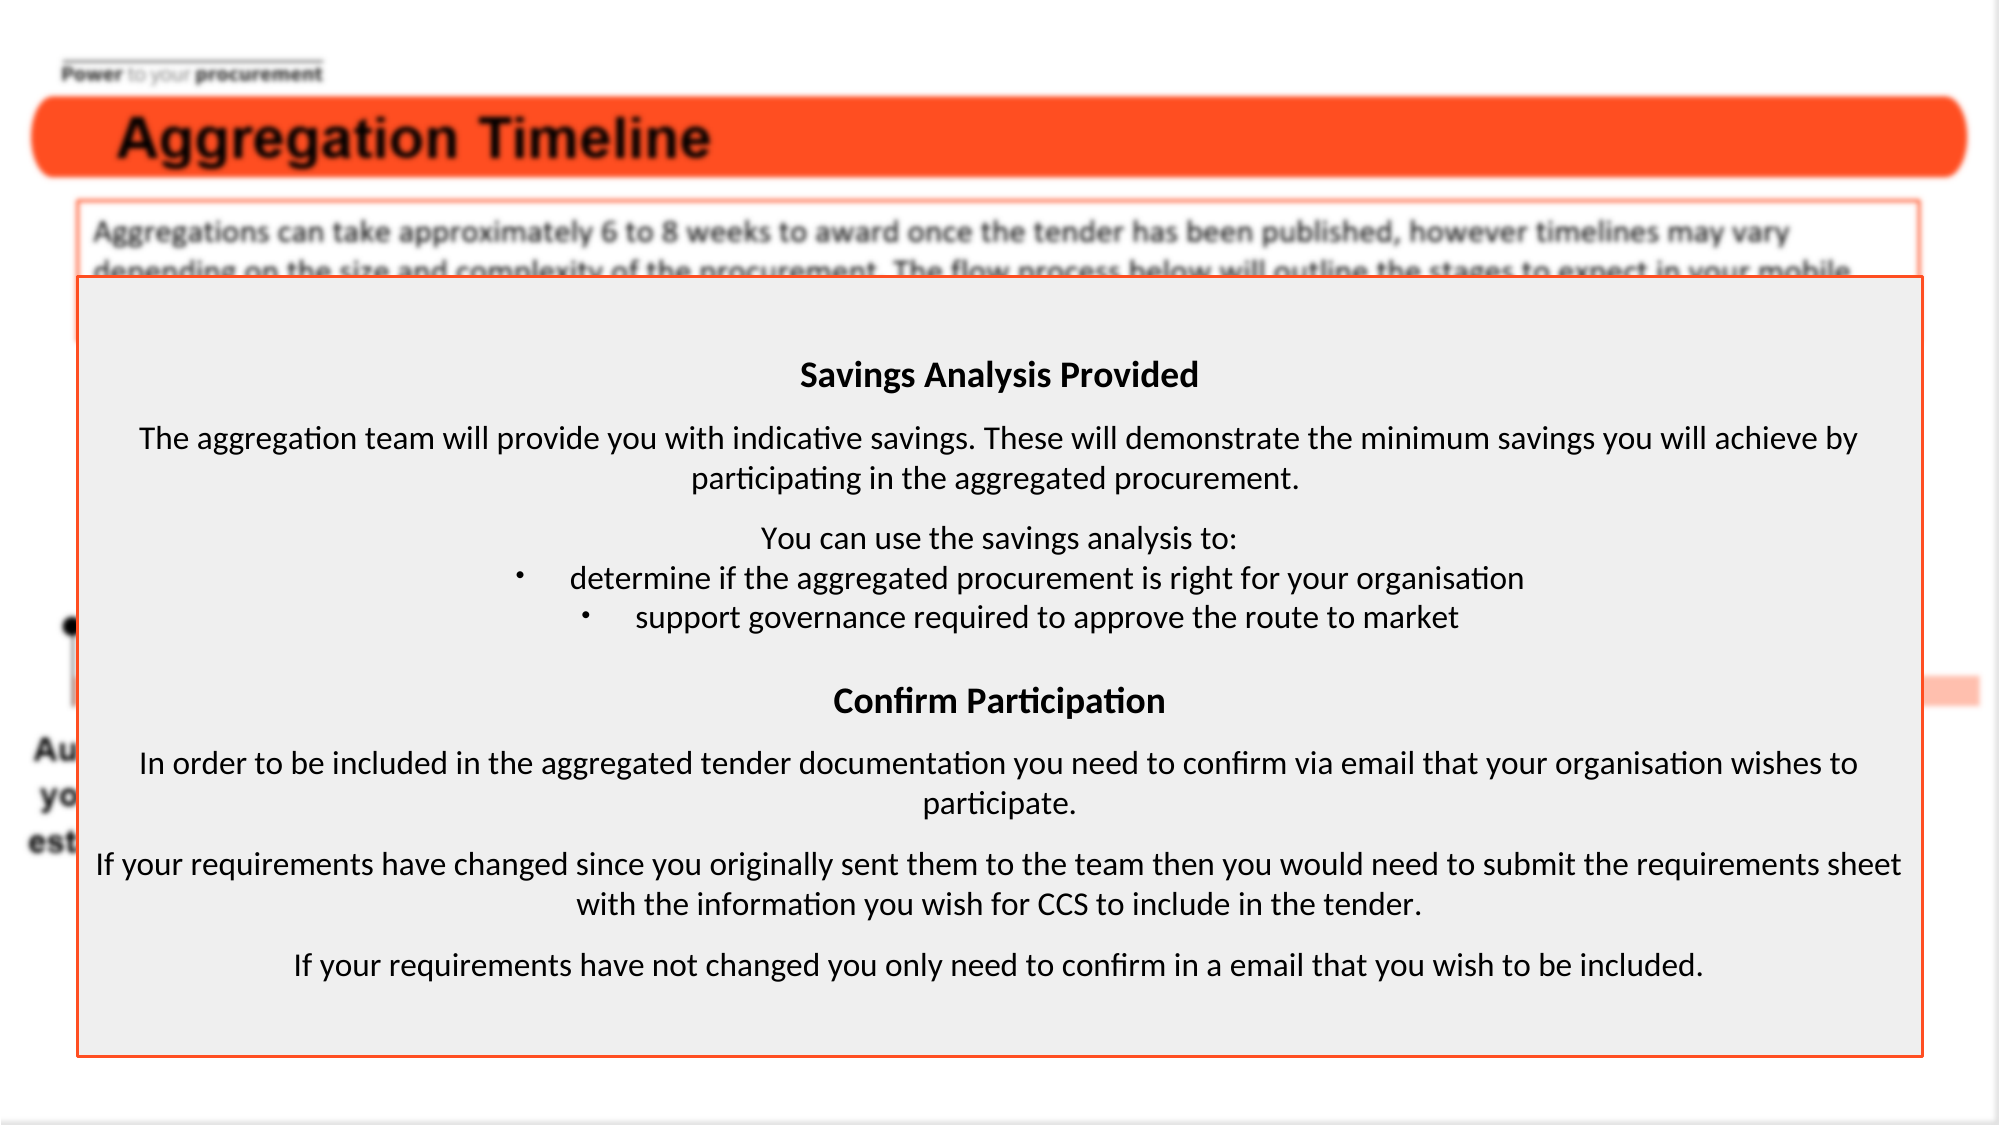

Savings Analysis Provided
The aggregation team will provide you with indicative savings. These will demonstrate the minimum savings you will achieve by participating in the aggregated procurement.
You can use the savings analysis to:
determine if the aggregated procurement is right for your organisation
support governance required to approve the route to market
Confirm Participation
In order to be included in the aggregated tender documentation you need to confirm via email that your organisation wishes to participate.
If your requirements have changed since you originally sent them to the team then you would need to submit the requirements sheet with the information you wish for CCS to include in the tender.
If your requirements have not changed you only need to confirm in a email that you wish to be included.